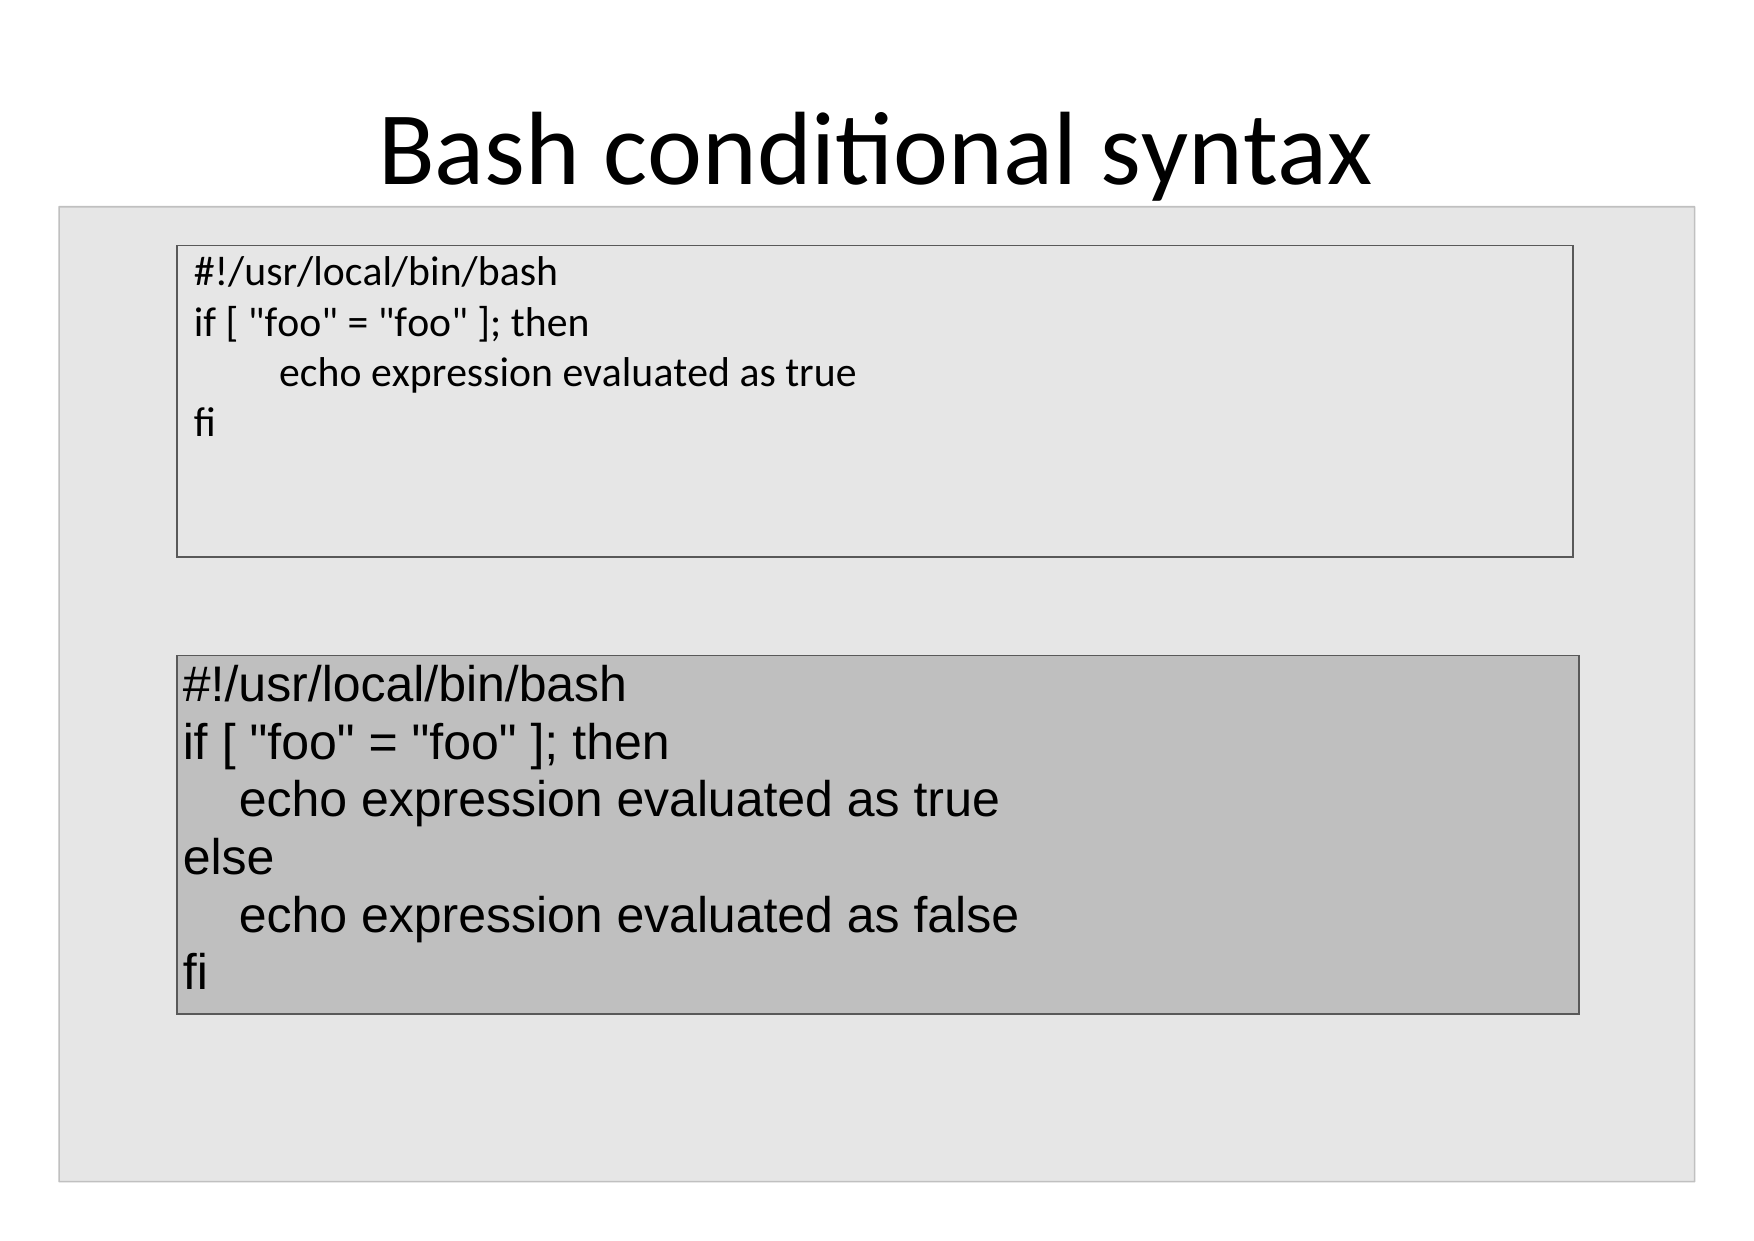

# Bash conditional syntax
#!/usr/local/bin/bash
if [ "foo" = "foo" ]; then
		echo expression evaluated as true
fi
#!/usr/local/bin/bash
if [ "foo" = "foo" ]; then
 echo expression evaluated as true
else
 echo expression evaluated as false
fi